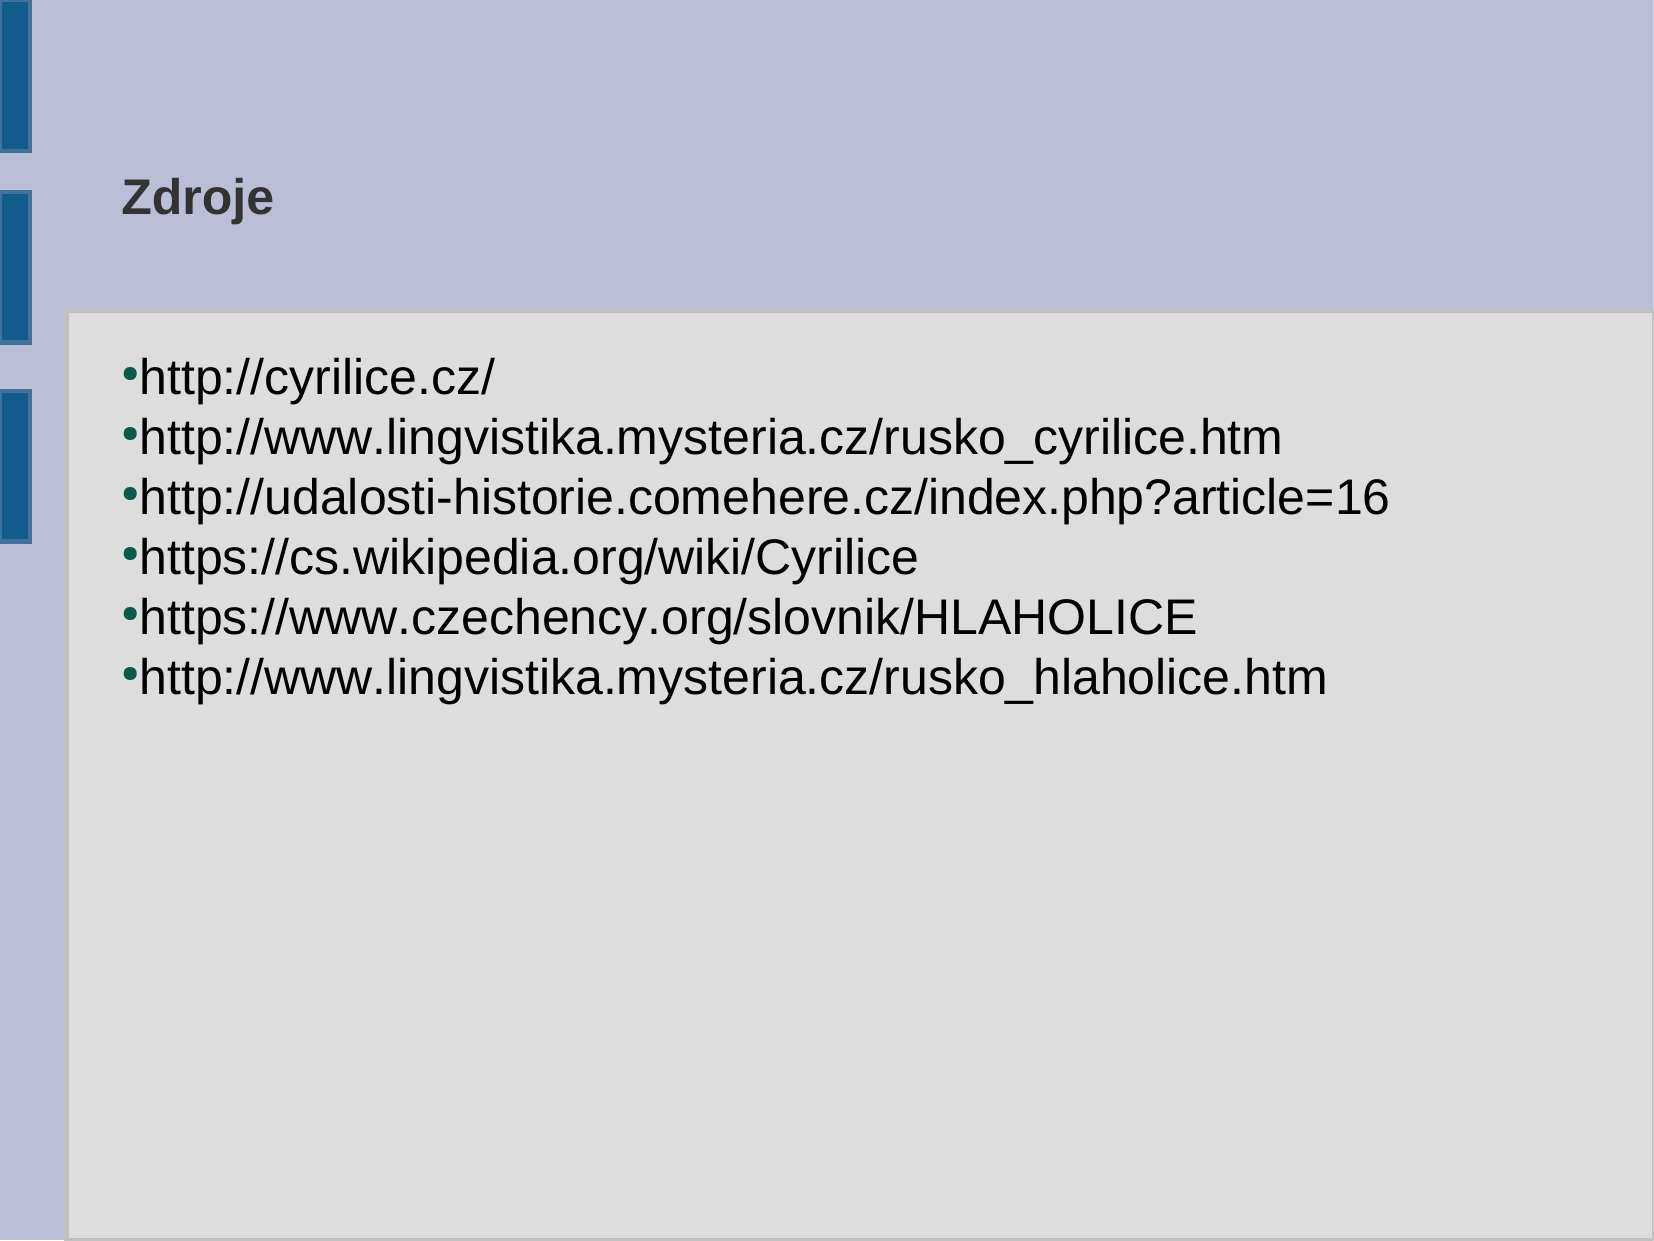

# Zdroje
http://cyrilice.cz/
http://www.lingvistika.mysteria.cz/rusko_cyrilice.htm
http://udalosti-historie.comehere.cz/index.php?article=16
https://cs.wikipedia.org/wiki/Cyrilice
https://www.czechency.org/slovnik/HLAHOLICE
http://www.lingvistika.mysteria.cz/rusko_hlaholice.htm